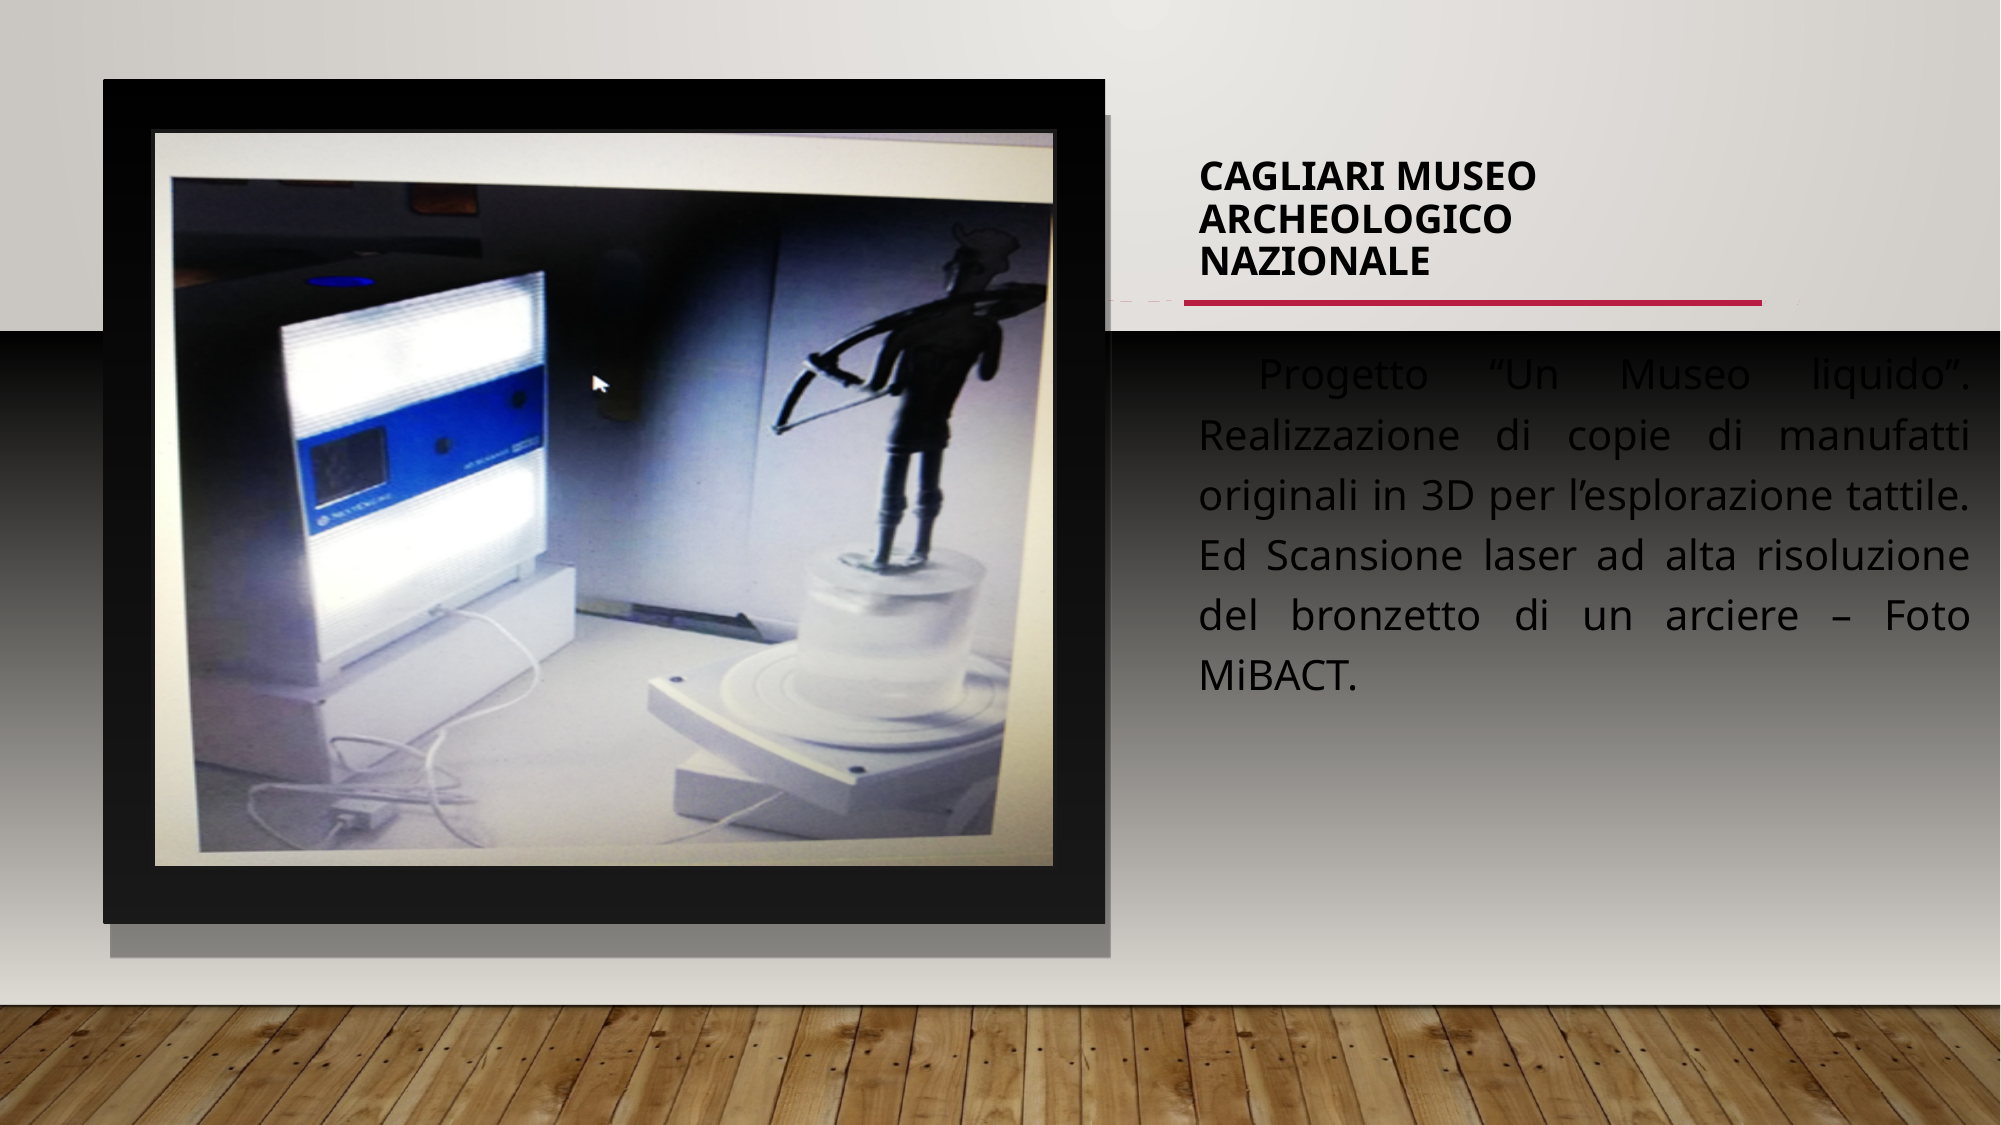

# cagliari museo archeologico nazionale
 Progetto “Un Museo liquido”. Realizzazione di copie di manufatti originali in 3D per l’esplorazione tattile. Ed Scansione laser ad alta risoluzione del bronzetto di un arciere – Foto MiBACT.